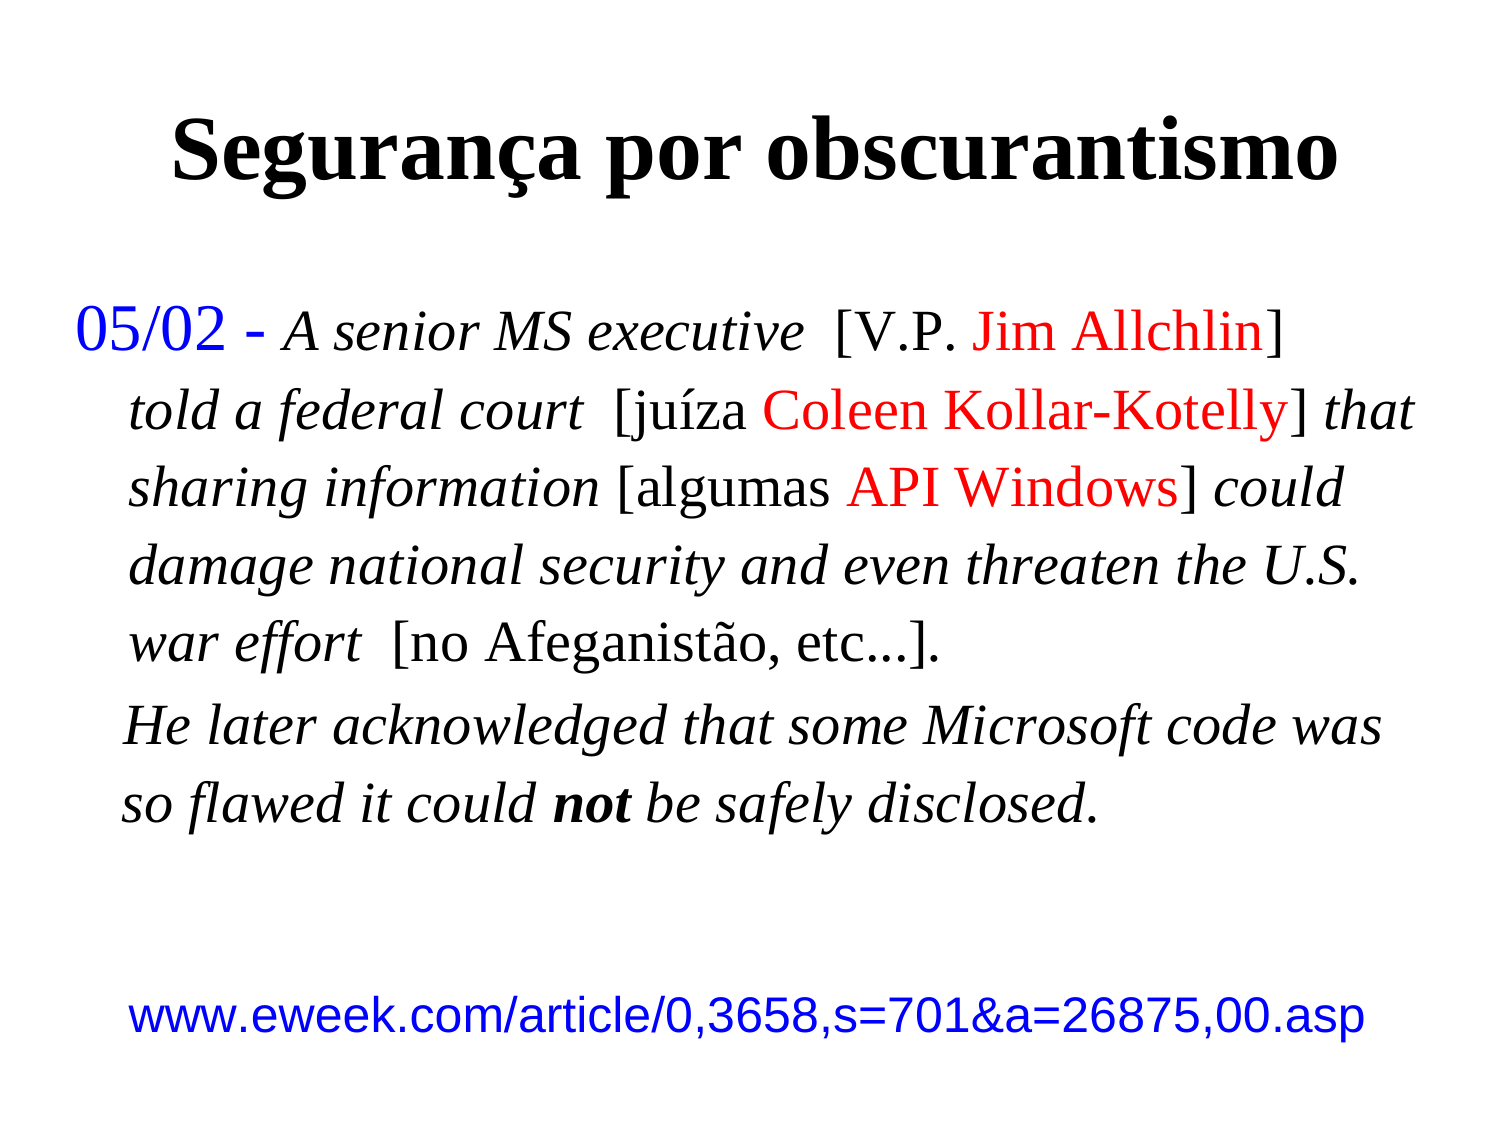

# Segurança por obscurantismo
05/02 - A senior MS executive [V.P. Jim Allchlin]
told a federal court [juíza Coleen Kollar-Kotelly] that sharing information [algumas API Windows] could damage national security and even threaten the U.S. war effort [no Afeganistão, etc...].
He later acknowledged that some Microsoft code was so flawed it could not be safely disclosed.
www.eweek.com/article/0,3658,s=701&a=26875,00.asp